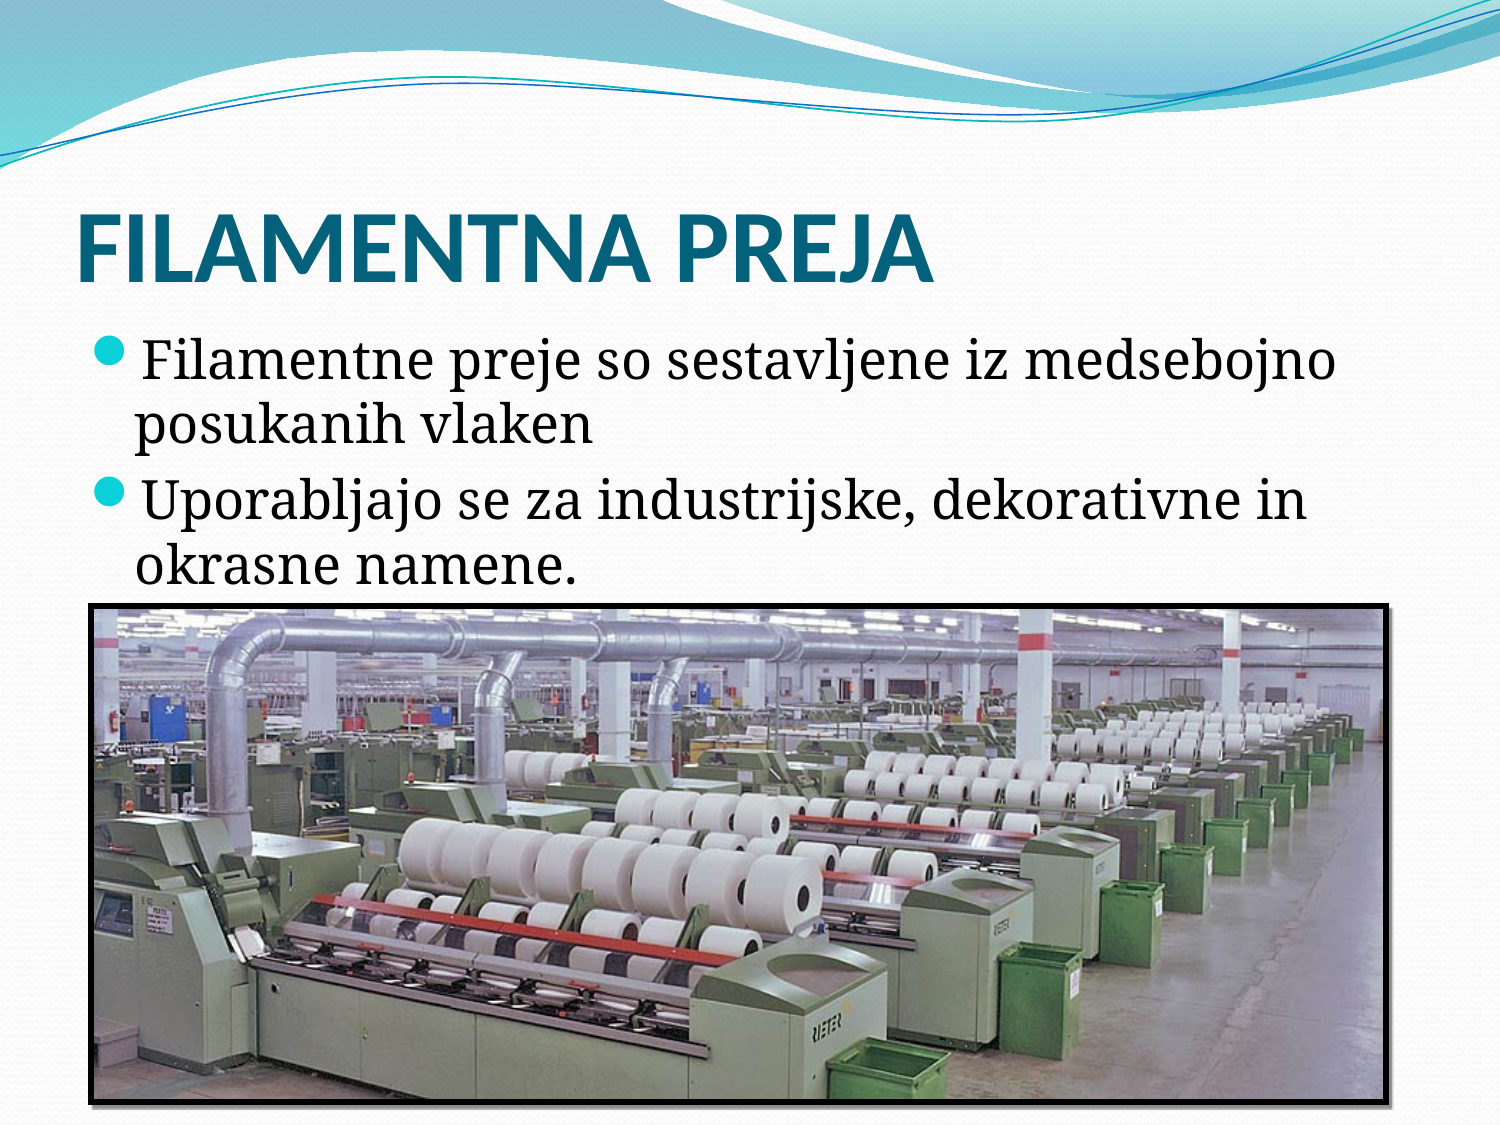

# FILAMENTNA PREJA
Filamentne preje so sestavljene iz medsebojno posukanih vlaken
Uporabljajo se za industrijske, dekorativne in okrasne namene.